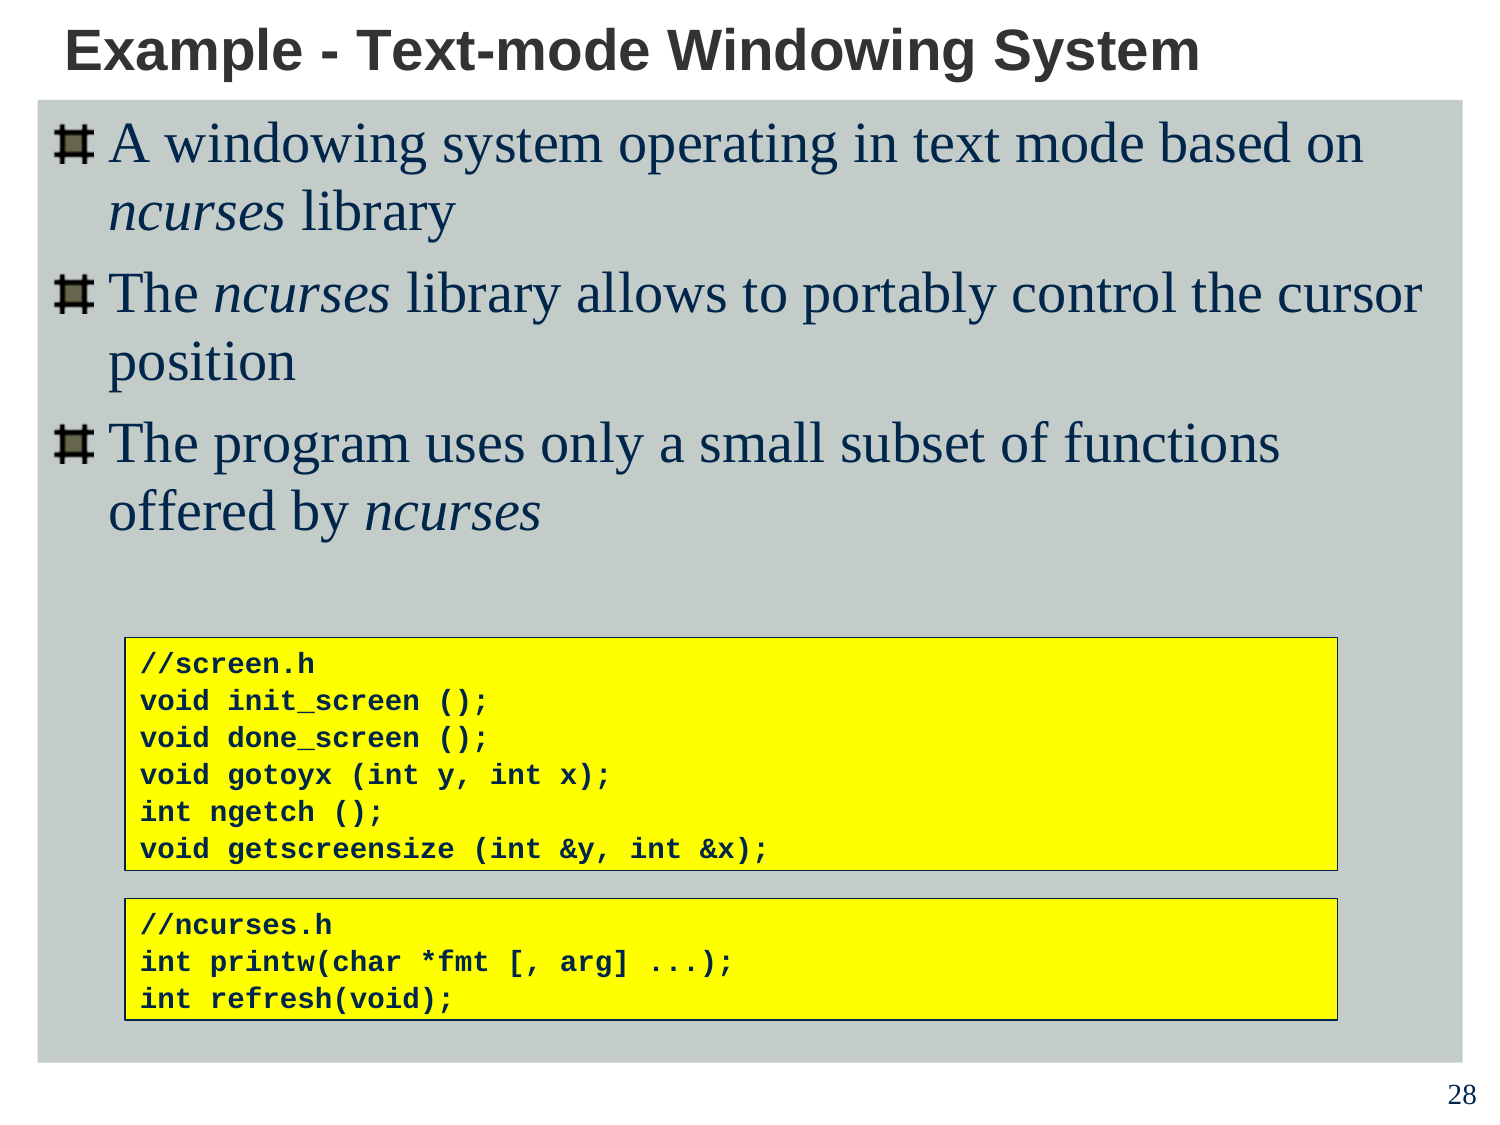

# Example - Text-mode Windowing System
A windowing system operating in text mode based on ncurses library
The ncurses library allows to portably control the cursor position
The program uses only a small subset of functions offered by ncurses
//screen.h
void init_screen ();
void done_screen ();
void gotoyx (int y, int x);
int ngetch ();
void getscreensize (int &y, int &x);
//ncurses.h
int printw(char *fmt [, arg] ...);
int refresh(void);